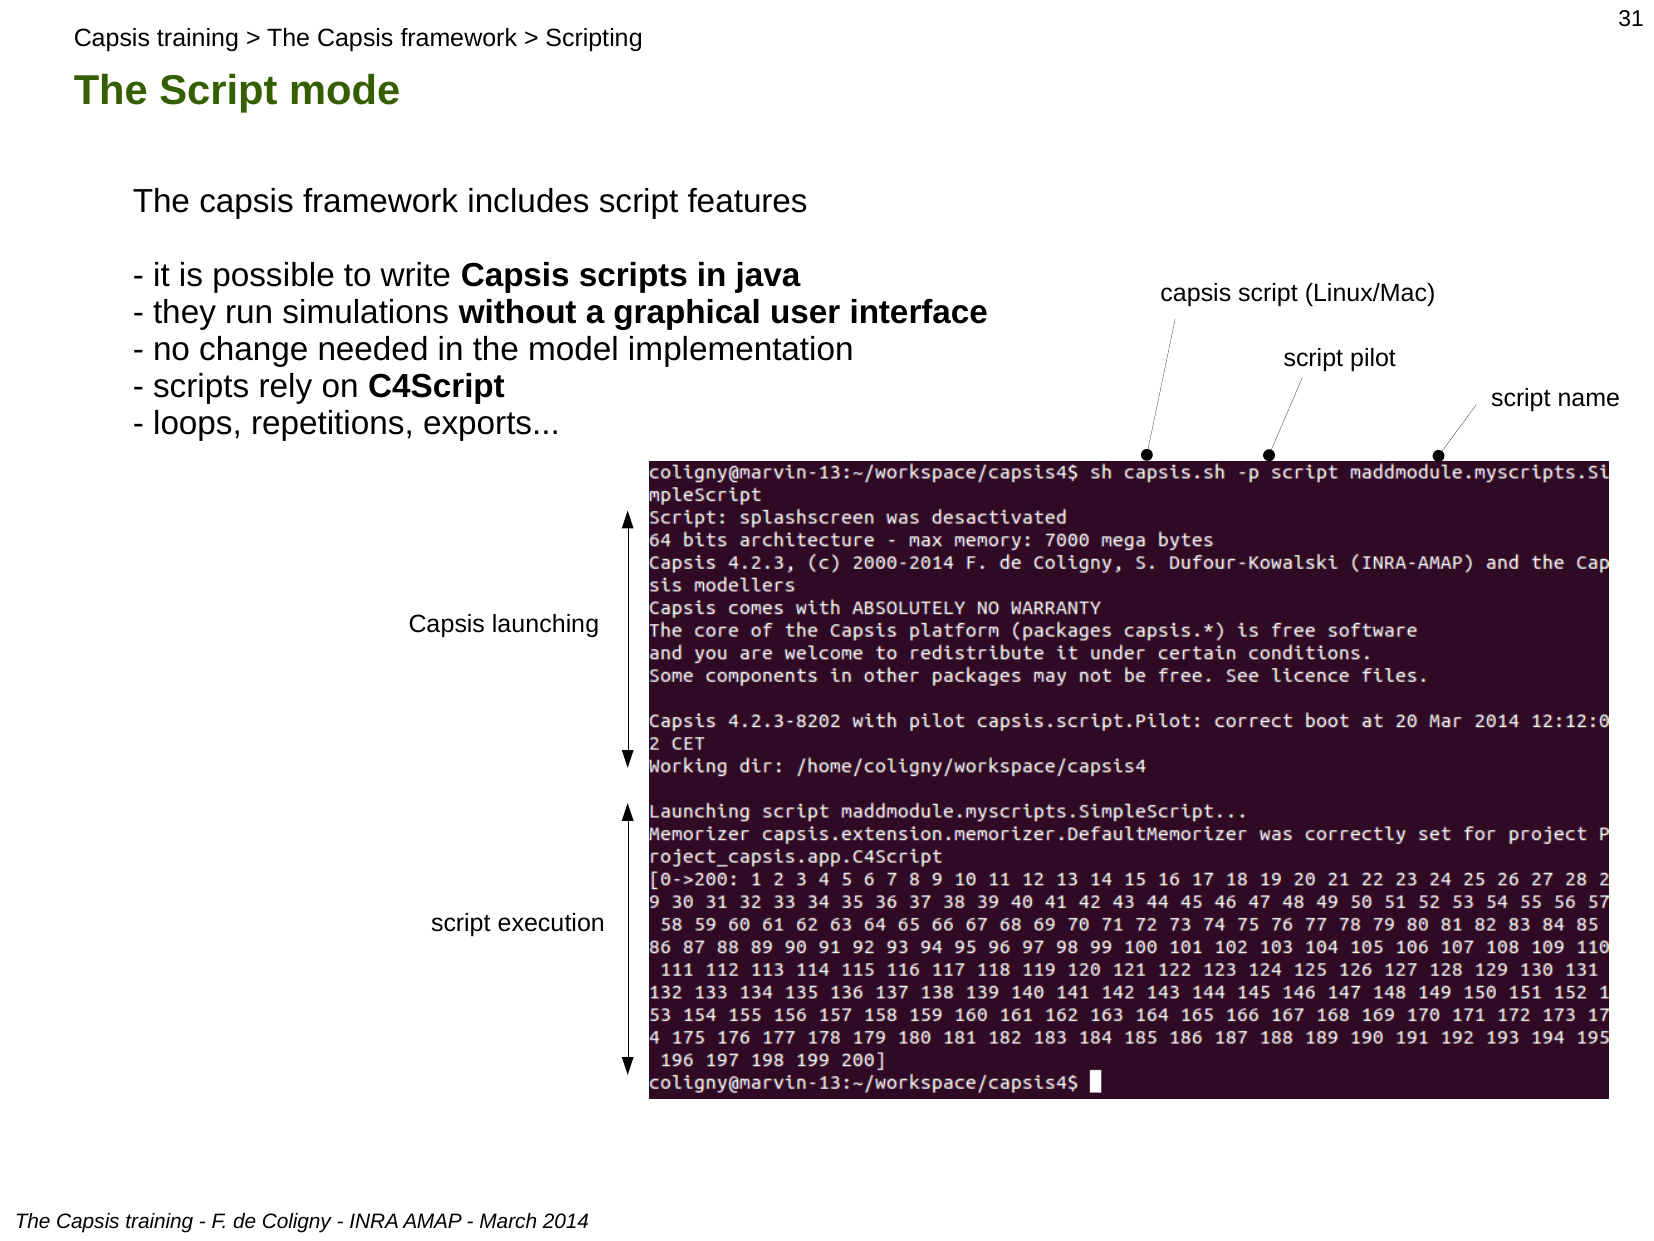

31
Capsis training > The Capsis framework > Scripting
The Script mode
The capsis framework includes script features
- it is possible to write Capsis scripts in java
- they run simulations without a graphical user interface
- no change needed in the model implementation
- scripts rely on C4Script
- loops, repetitions, exports...
capsis script (Linux/Mac)
script pilot
script name
Capsis launching
script execution
The Capsis training - F. de Coligny - INRA AMAP - March 2014